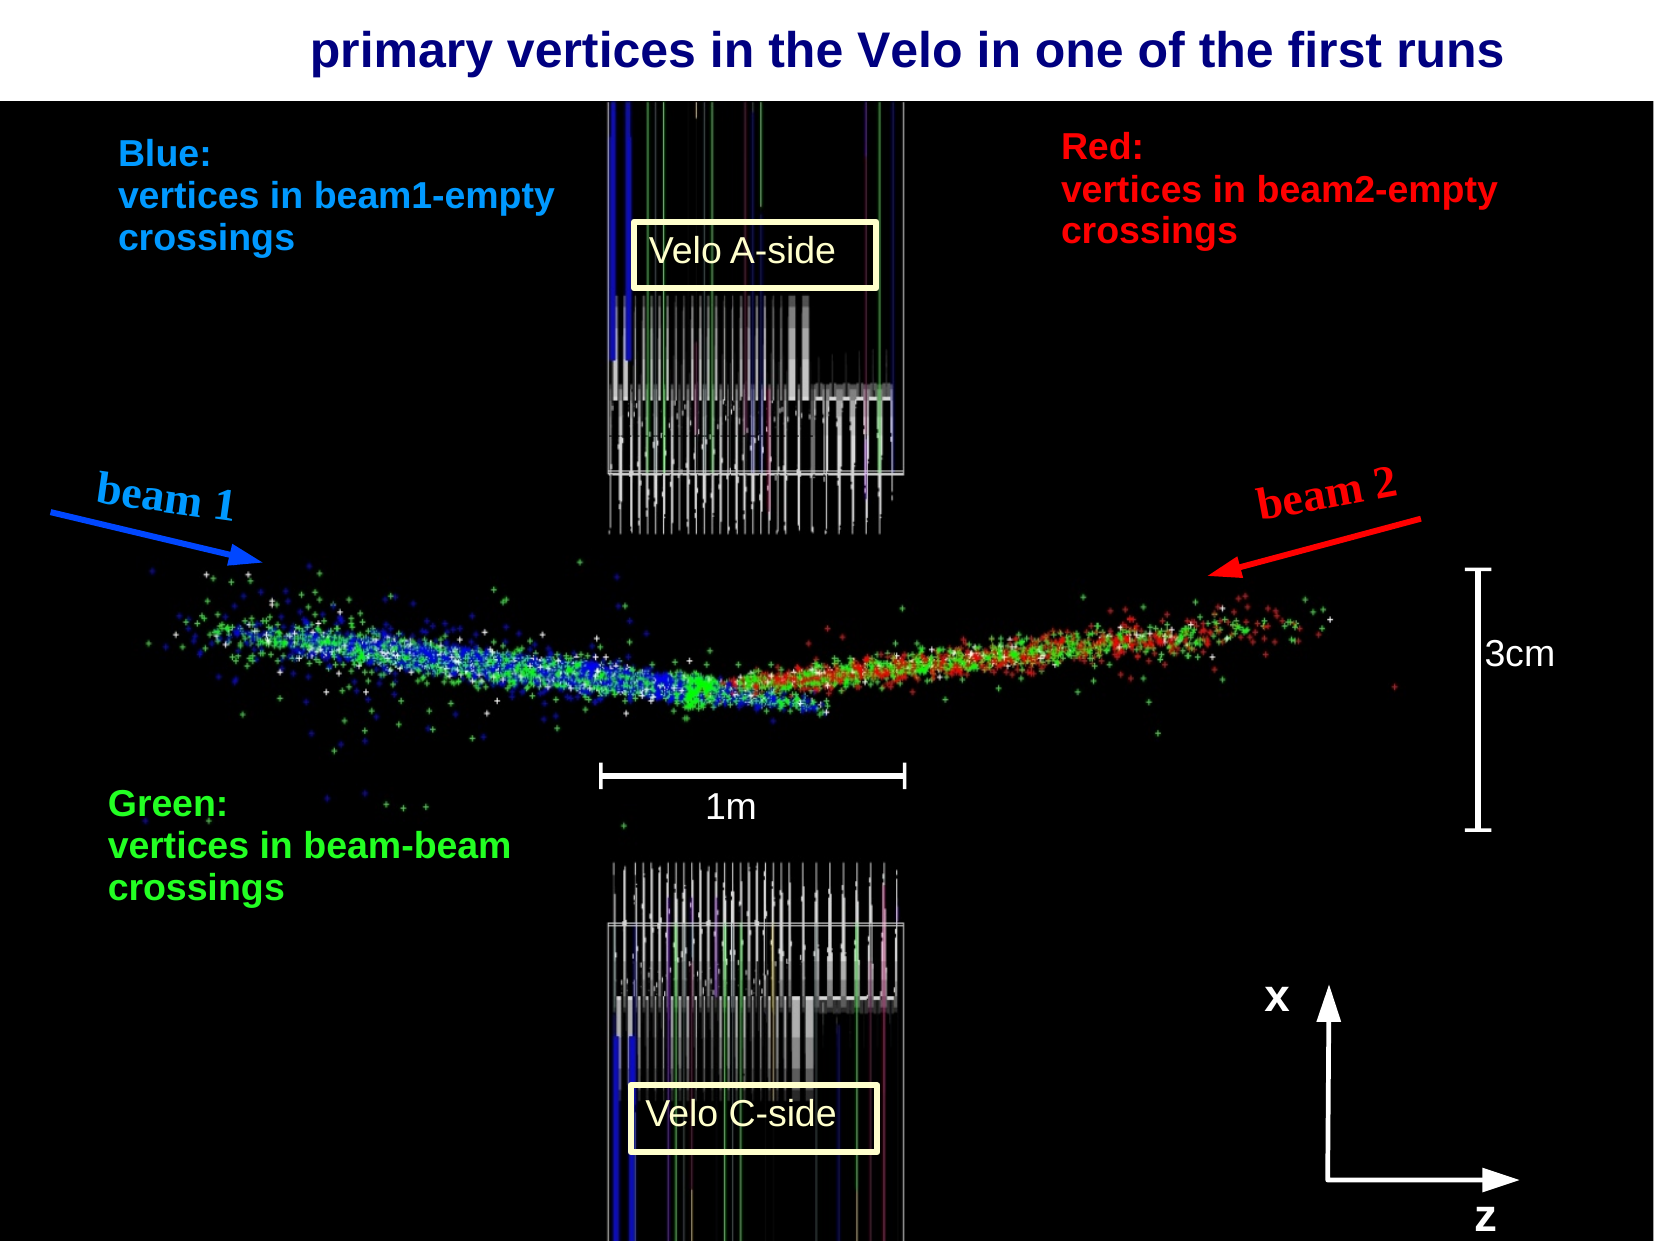

# primary vertices in the Velo in one of the first runs
Red:
vertices in beam2-empty crossings
Blue:
vertices in beam1-empty crossings
Velo A-side
beam 2
beam 1
3cm
Green:
vertices in beam-beam crossings
1m
x
Velo C-side
z

<date/time>17 February 2010
<footer>LHCC open session